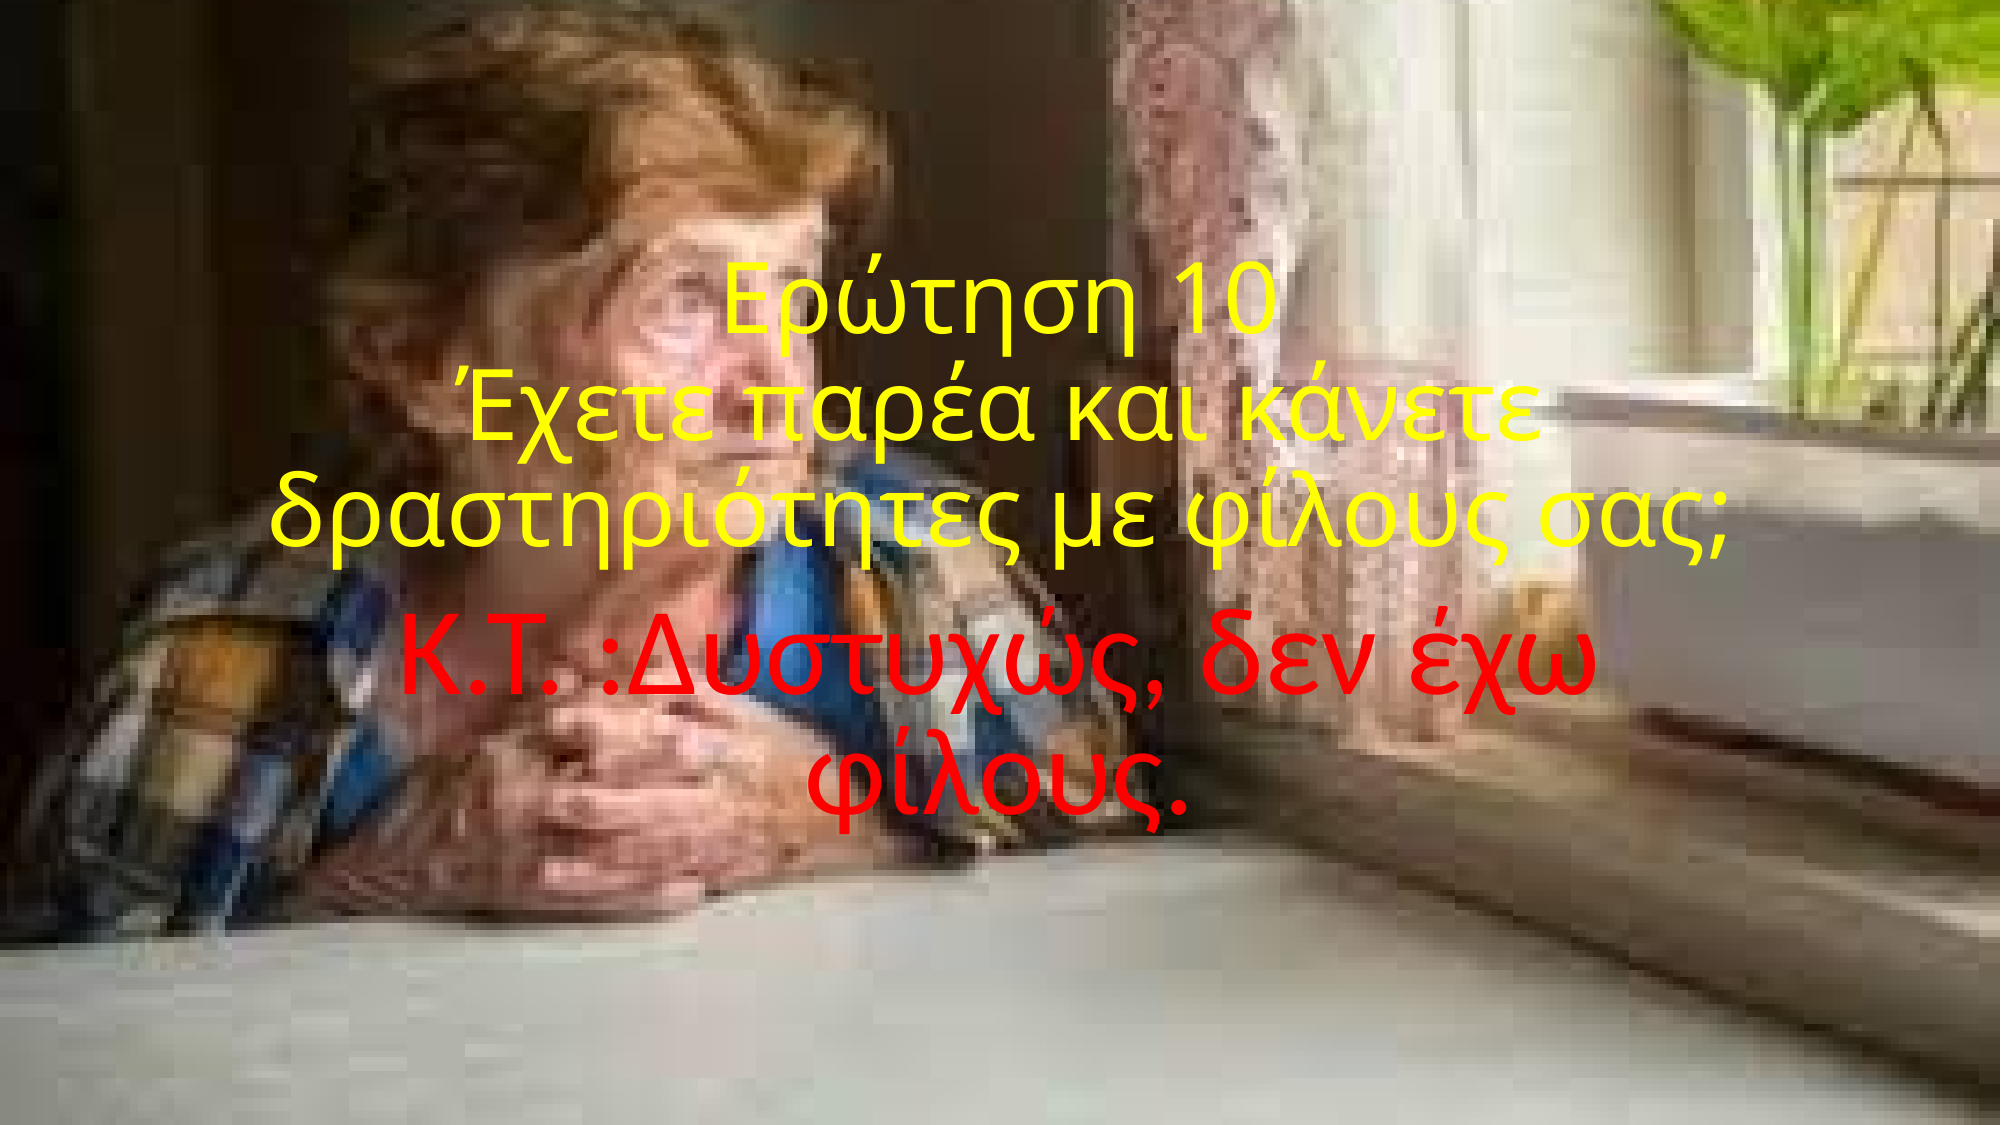

# Ερώτηση 10 Έχετε παρέα και κάνετε δραστηριότητες με φίλους σας;
Κ.Τ. :Δυστυχώς, δεν έχω φίλους.